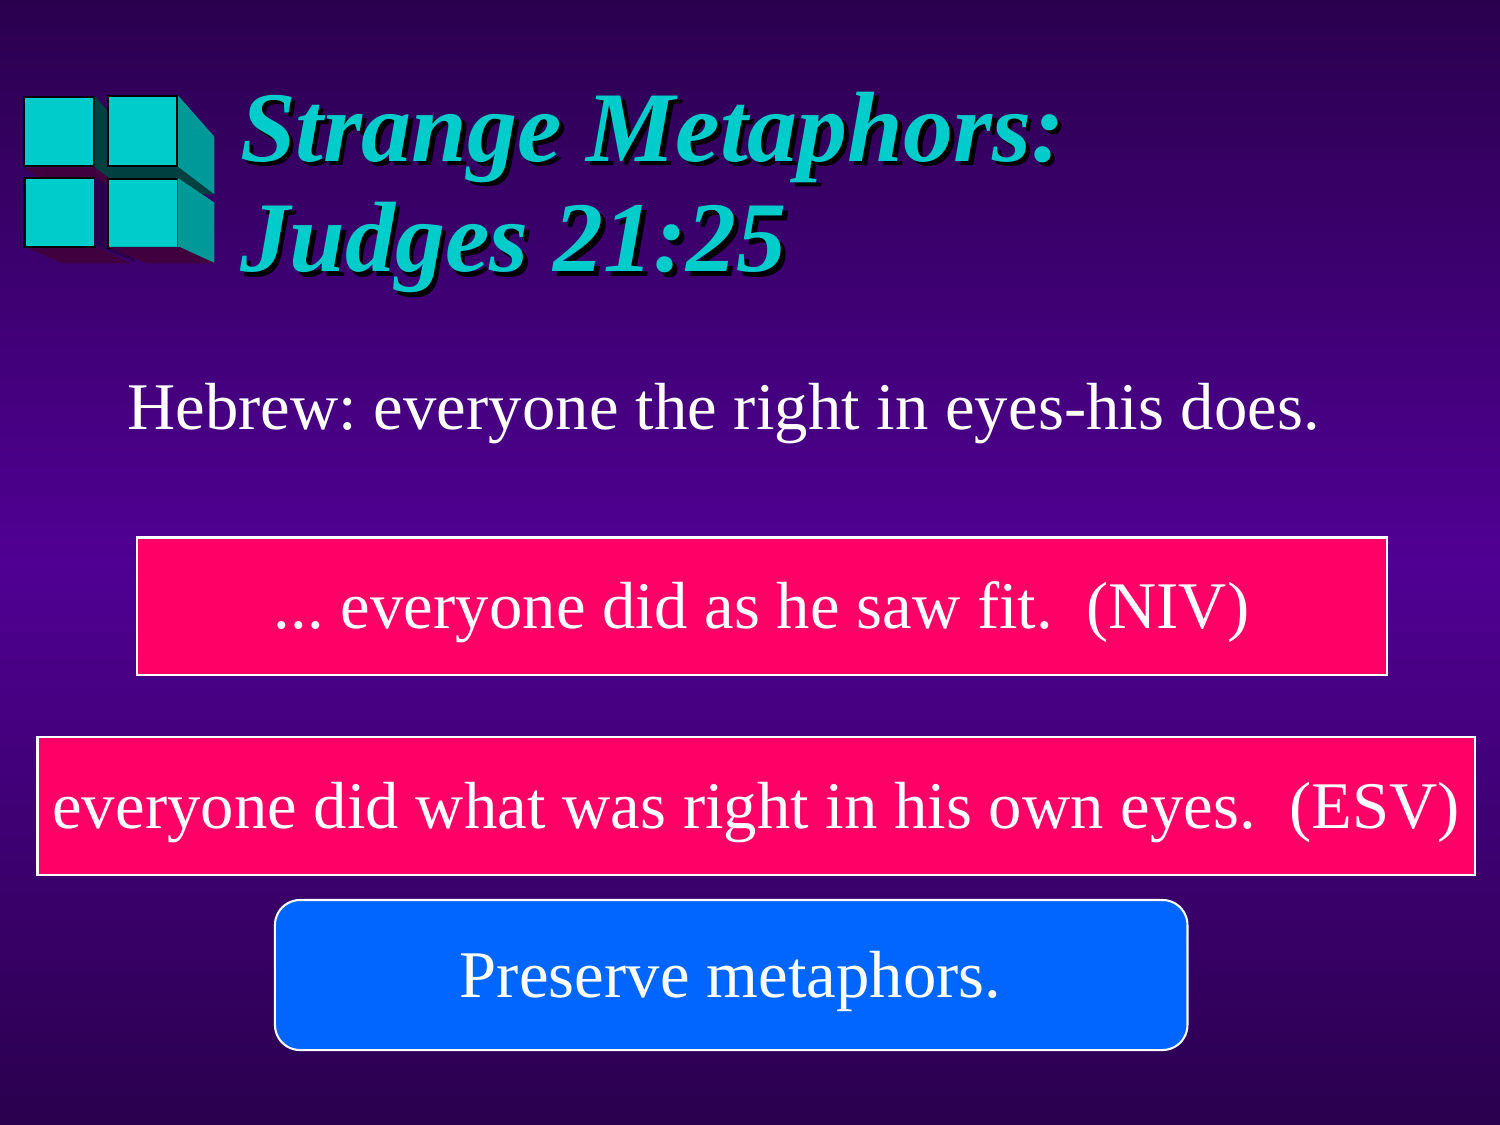

# Strange Metaphors: Judges 21:25
Hebrew: everyone the right in eyes-his does.
... everyone did as he saw fit. (NIV)
everyone did what was right in his own eyes. (ESV)
Preserve metaphors.